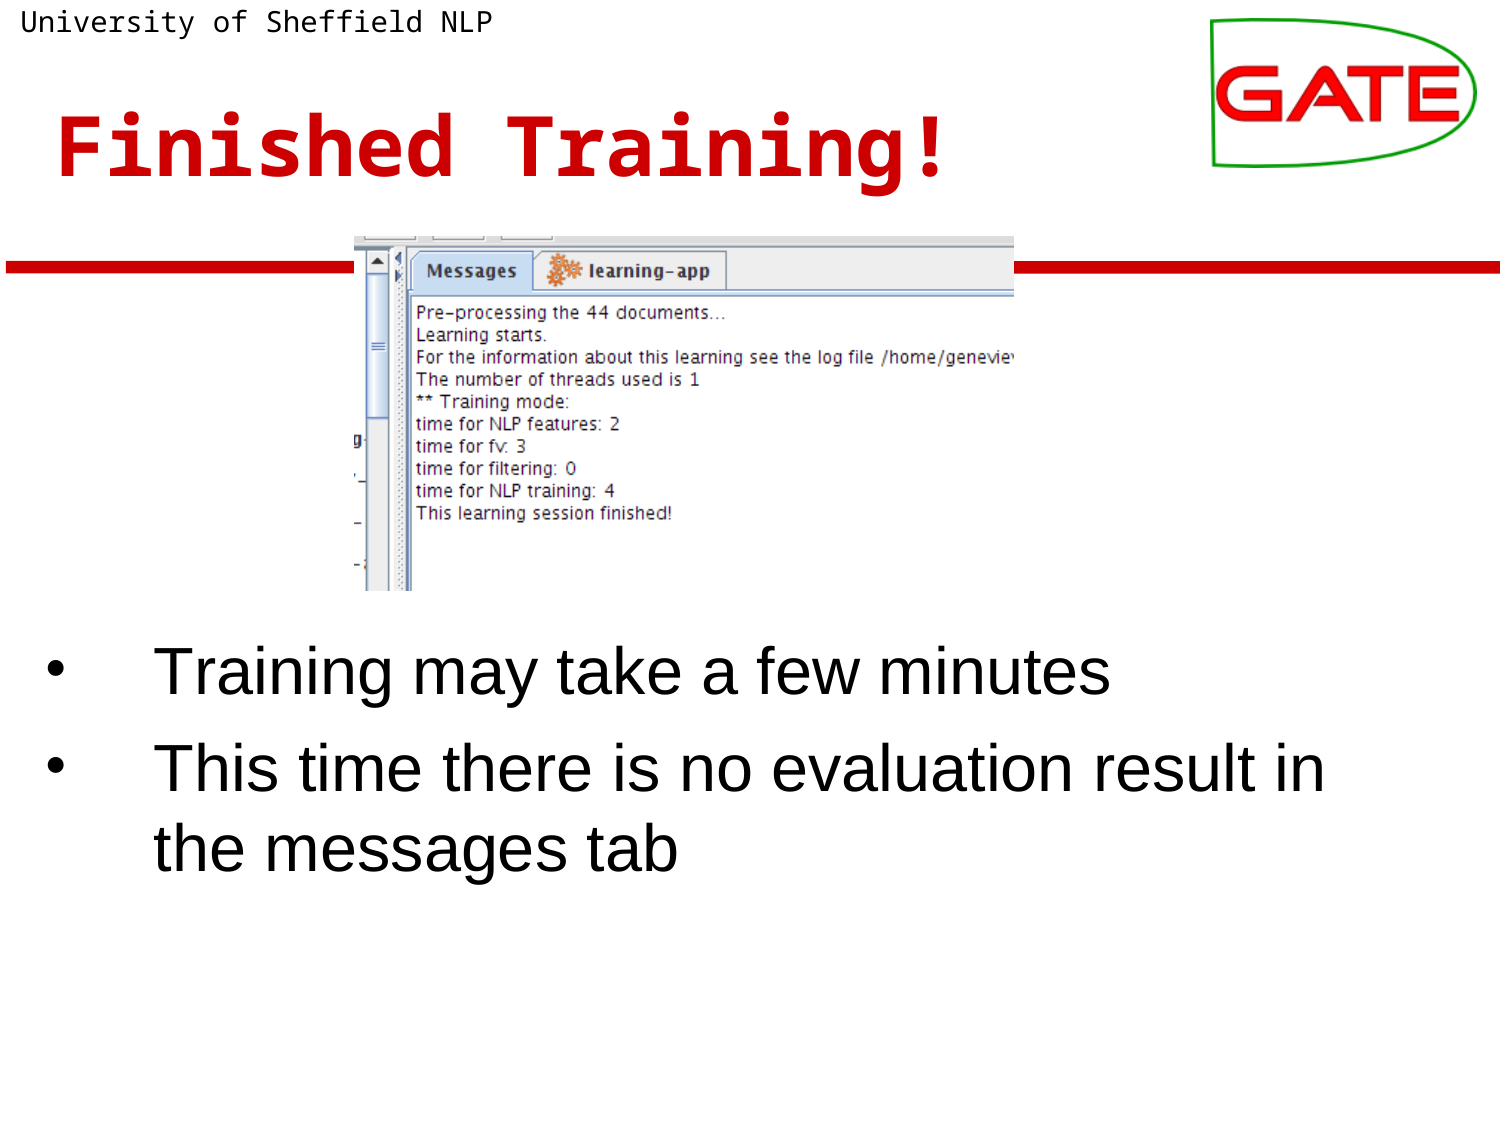

# Finished Training!
Training may take a few minutes
This time there is no evaluation result in the messages tab